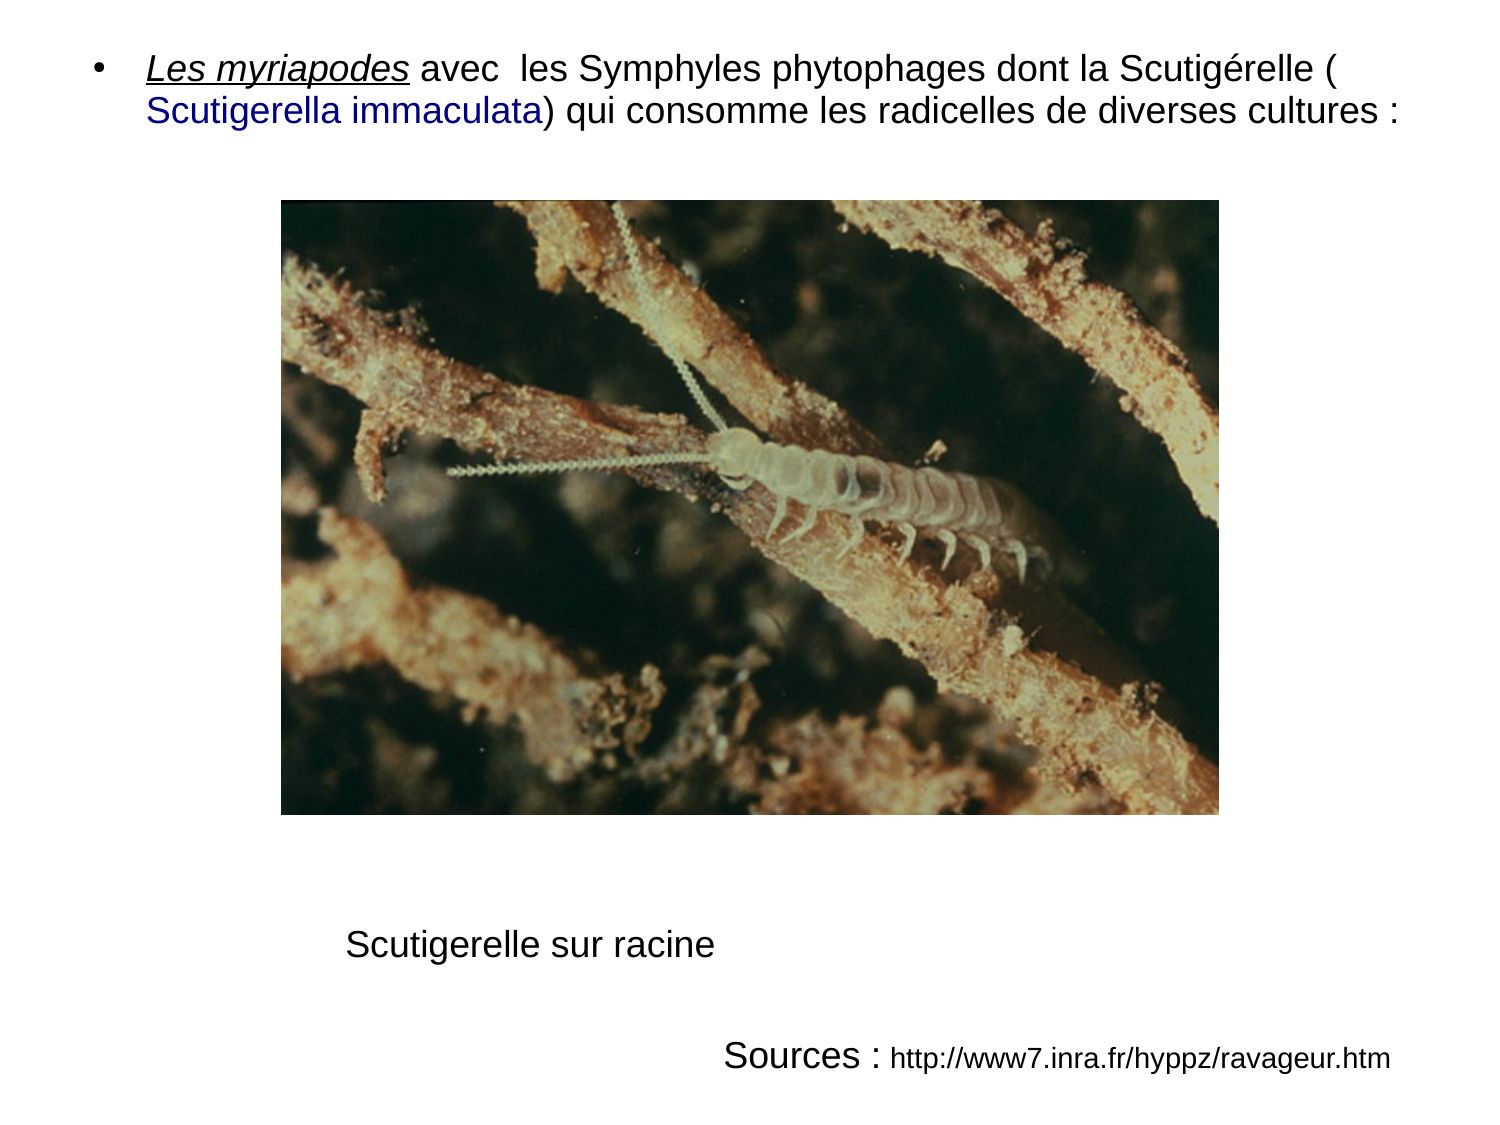

# Les myriapodes avec les Symphyles phytophages dont la Scutigérelle (Scutigerella immaculata) qui consomme les radicelles de diverses cultures :
Scutigerelle sur racine
Sources : http://www7.inra.fr/hyppz/ravageur.htm